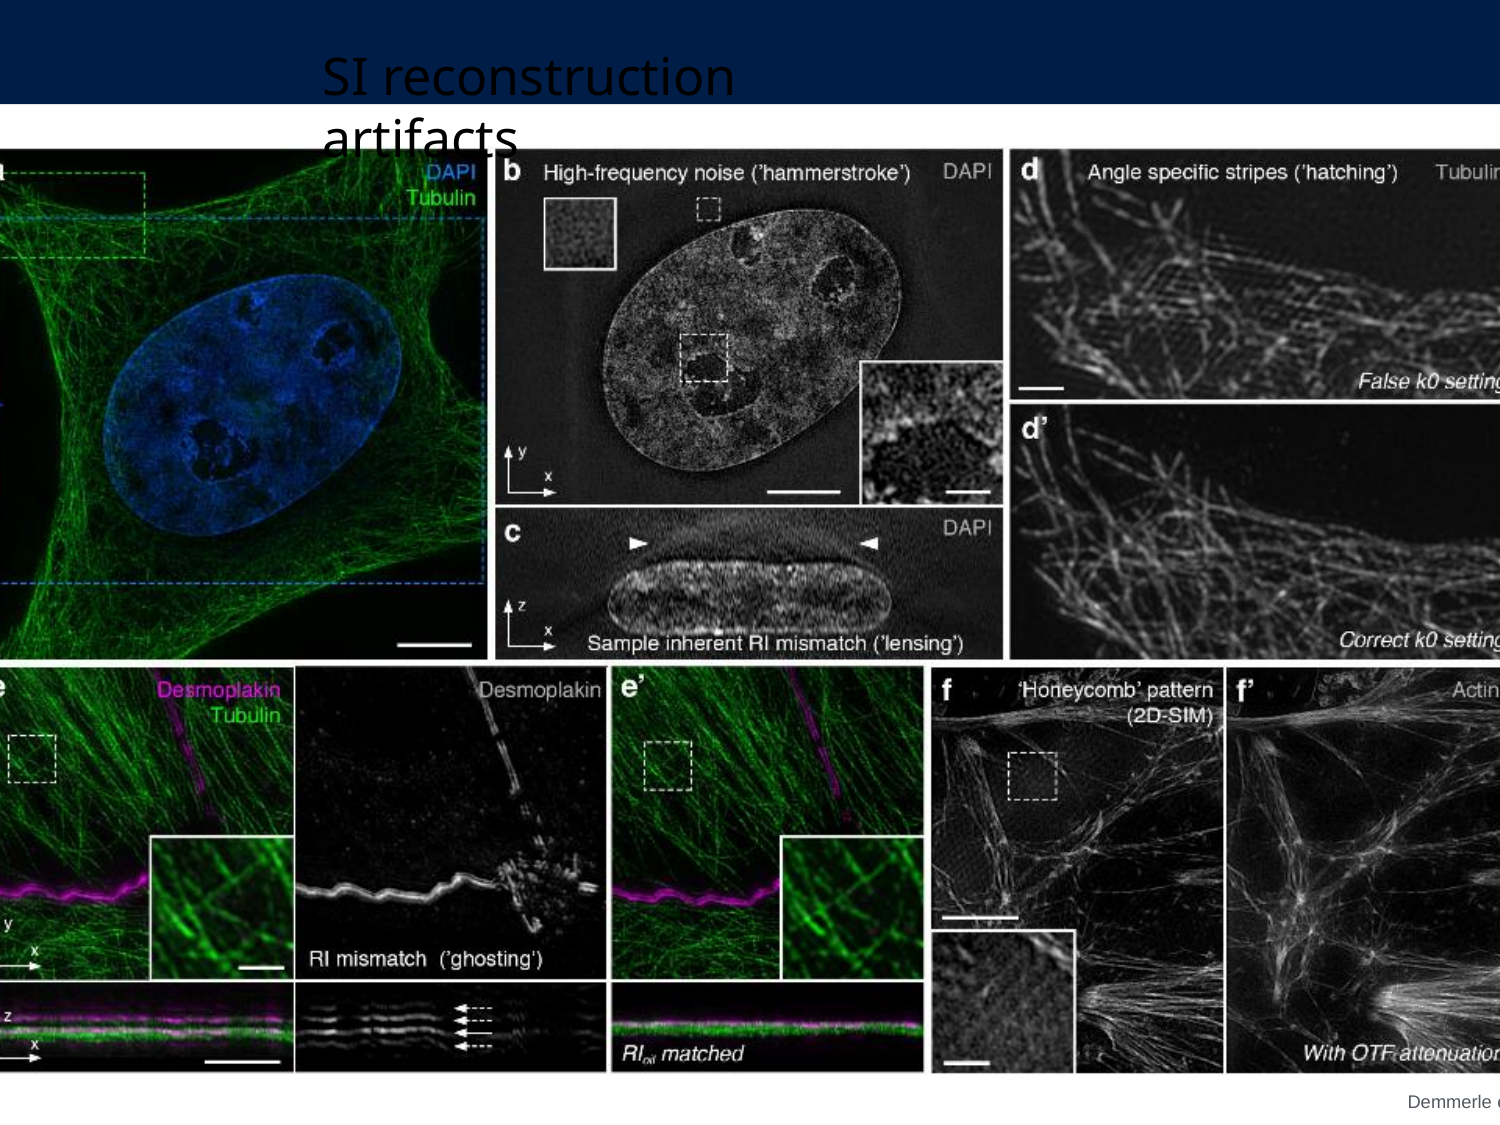

# SI reconstruction artifacts
Demmerle et al. 2017, Nat Protocols